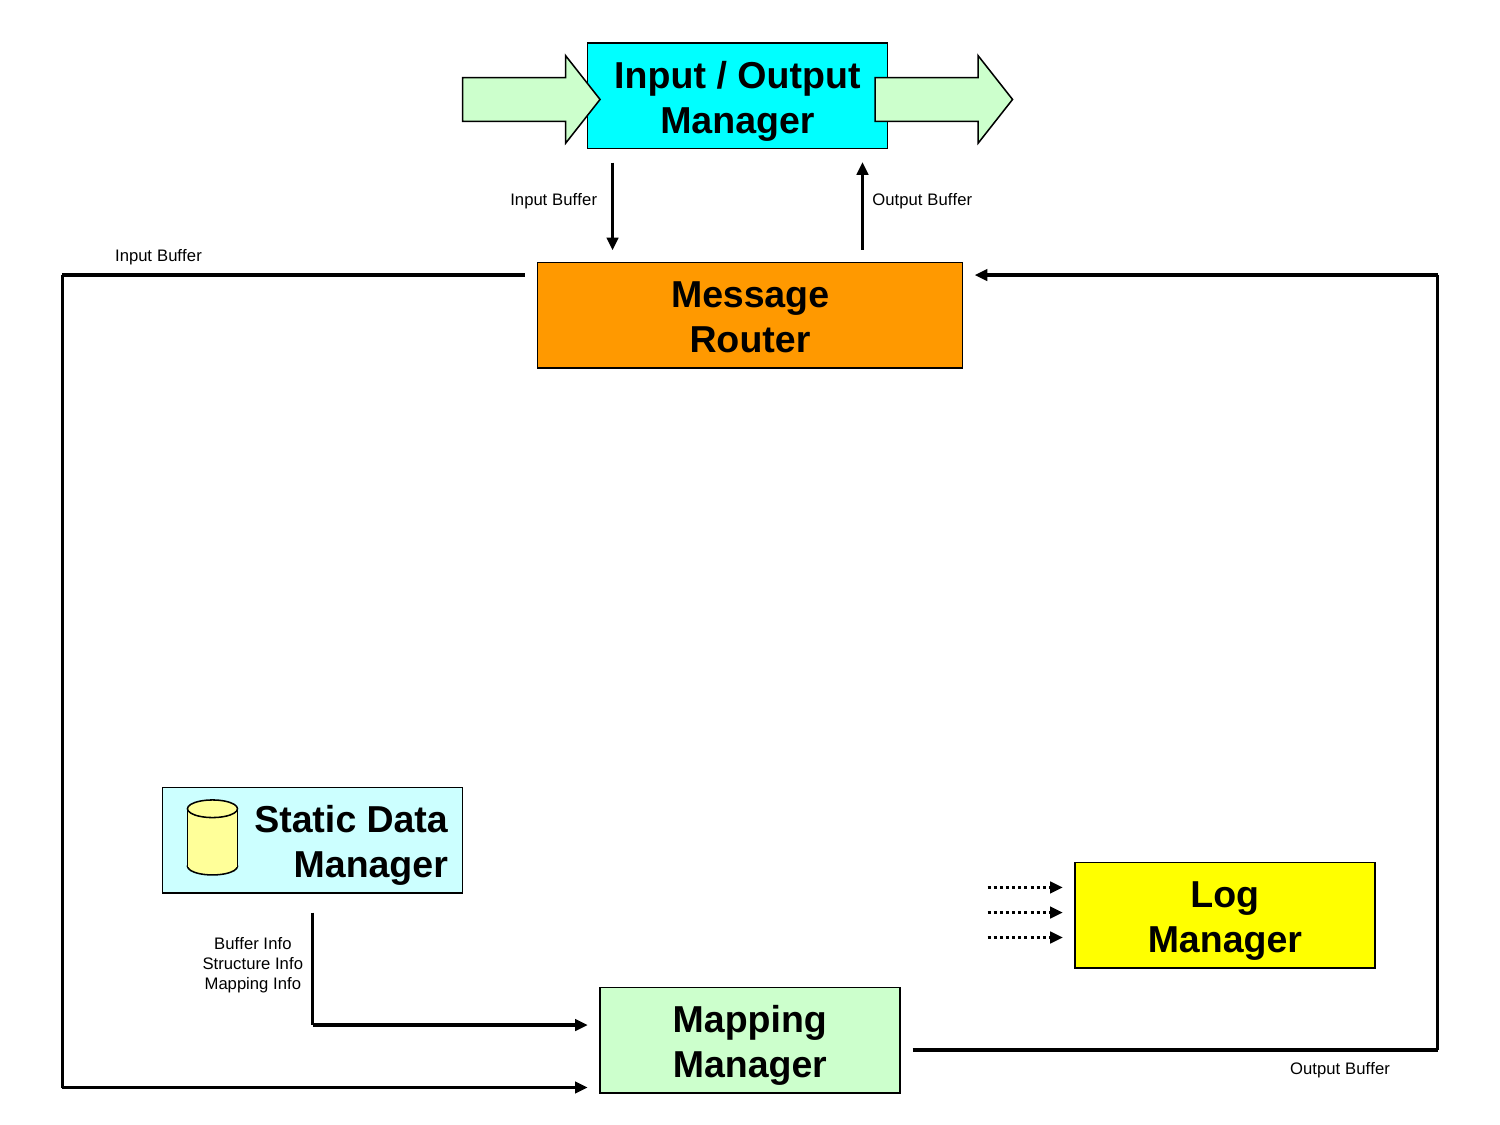

Input / Output
Manager
Input Buffer
Output Buffer
Input Buffer
Message
Router
Static Data
Manager
Log
Manager
Buffer Info
Structure Info
Mapping Info
Mapping
Manager
Output Buffer